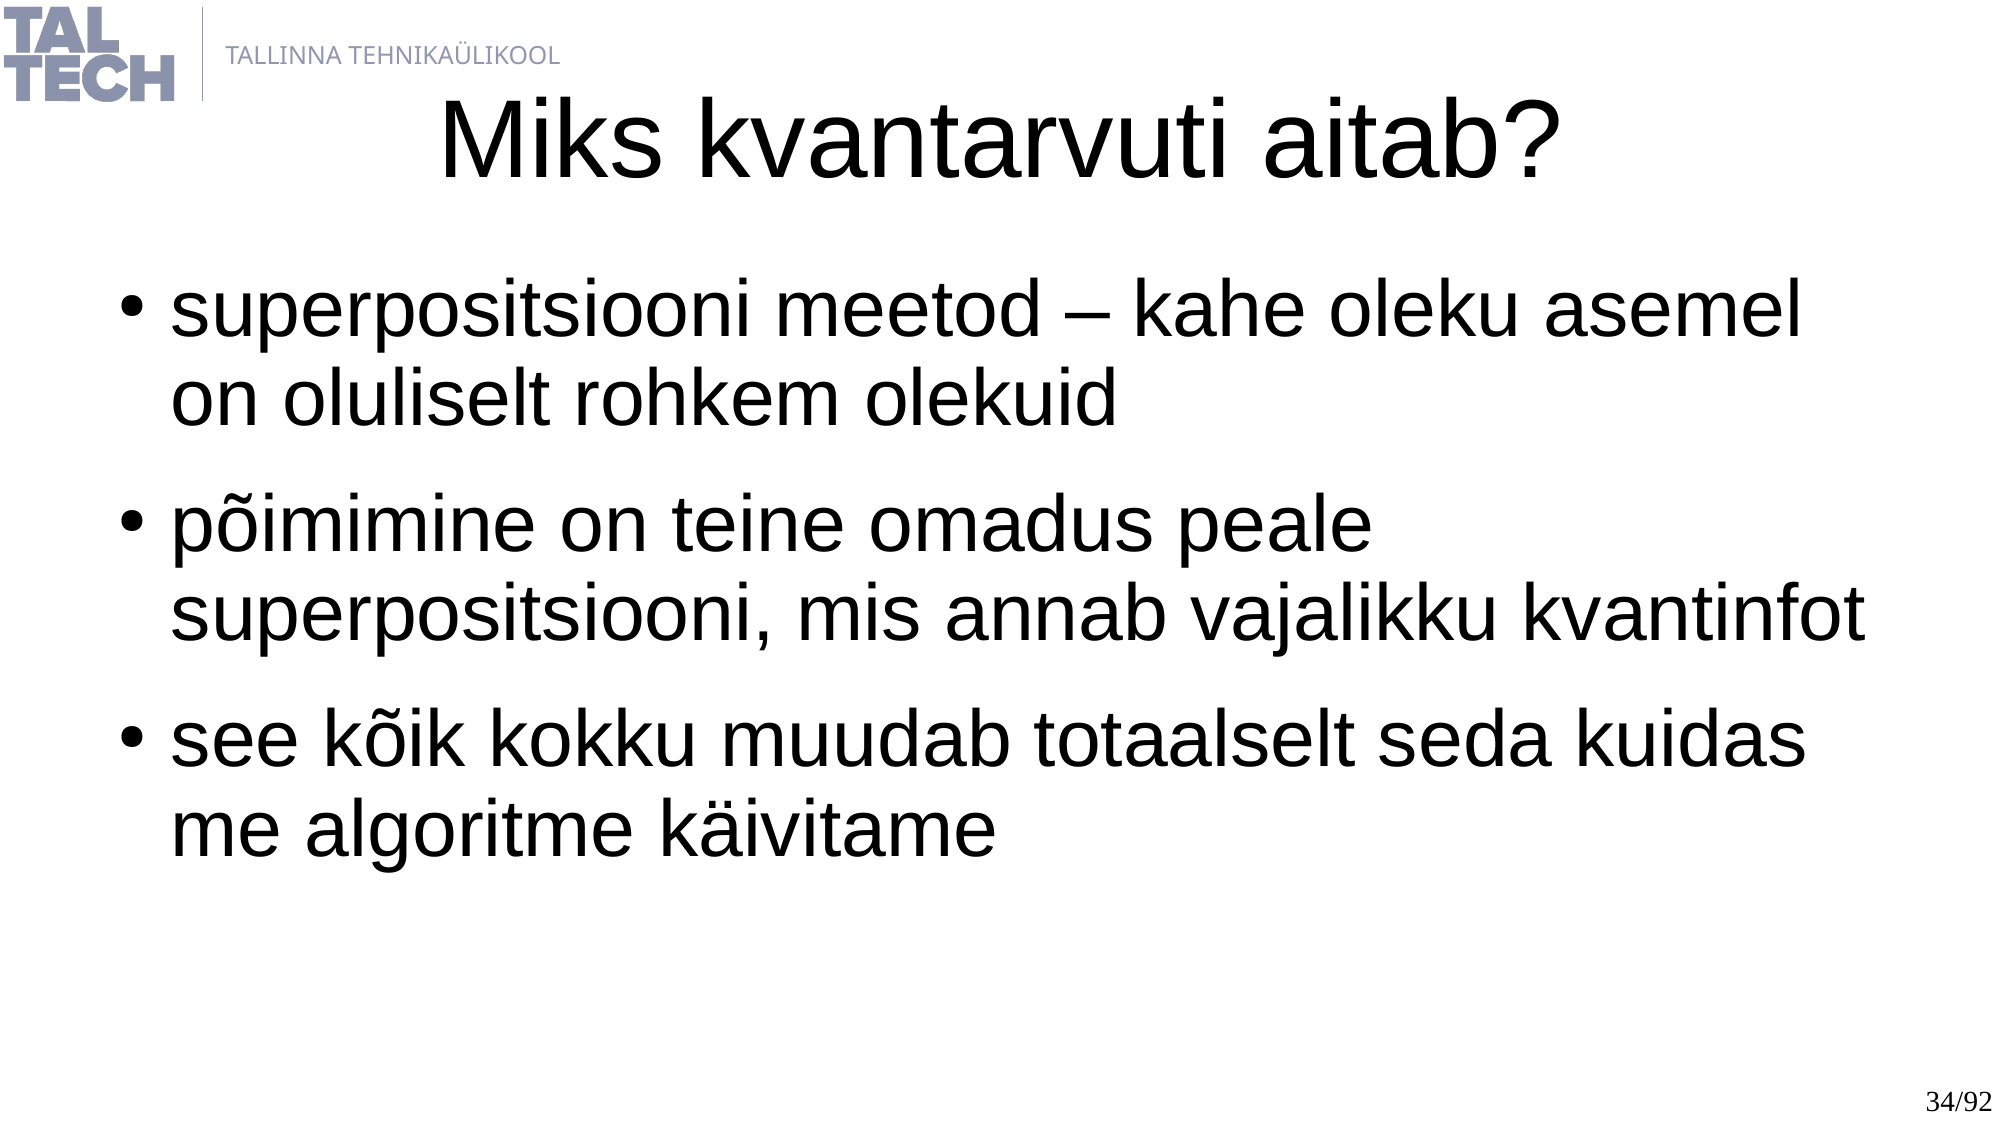

# Miks kvantarvuti aitab?
superpositsiooni meetod – kahe oleku asemel on oluliselt rohkem olekuid
põimimine on teine omadus peale superpositsiooni, mis annab vajalikku kvantinfot
see kõik kokku muudab totaalselt seda kuidas me algoritme käivitame
34